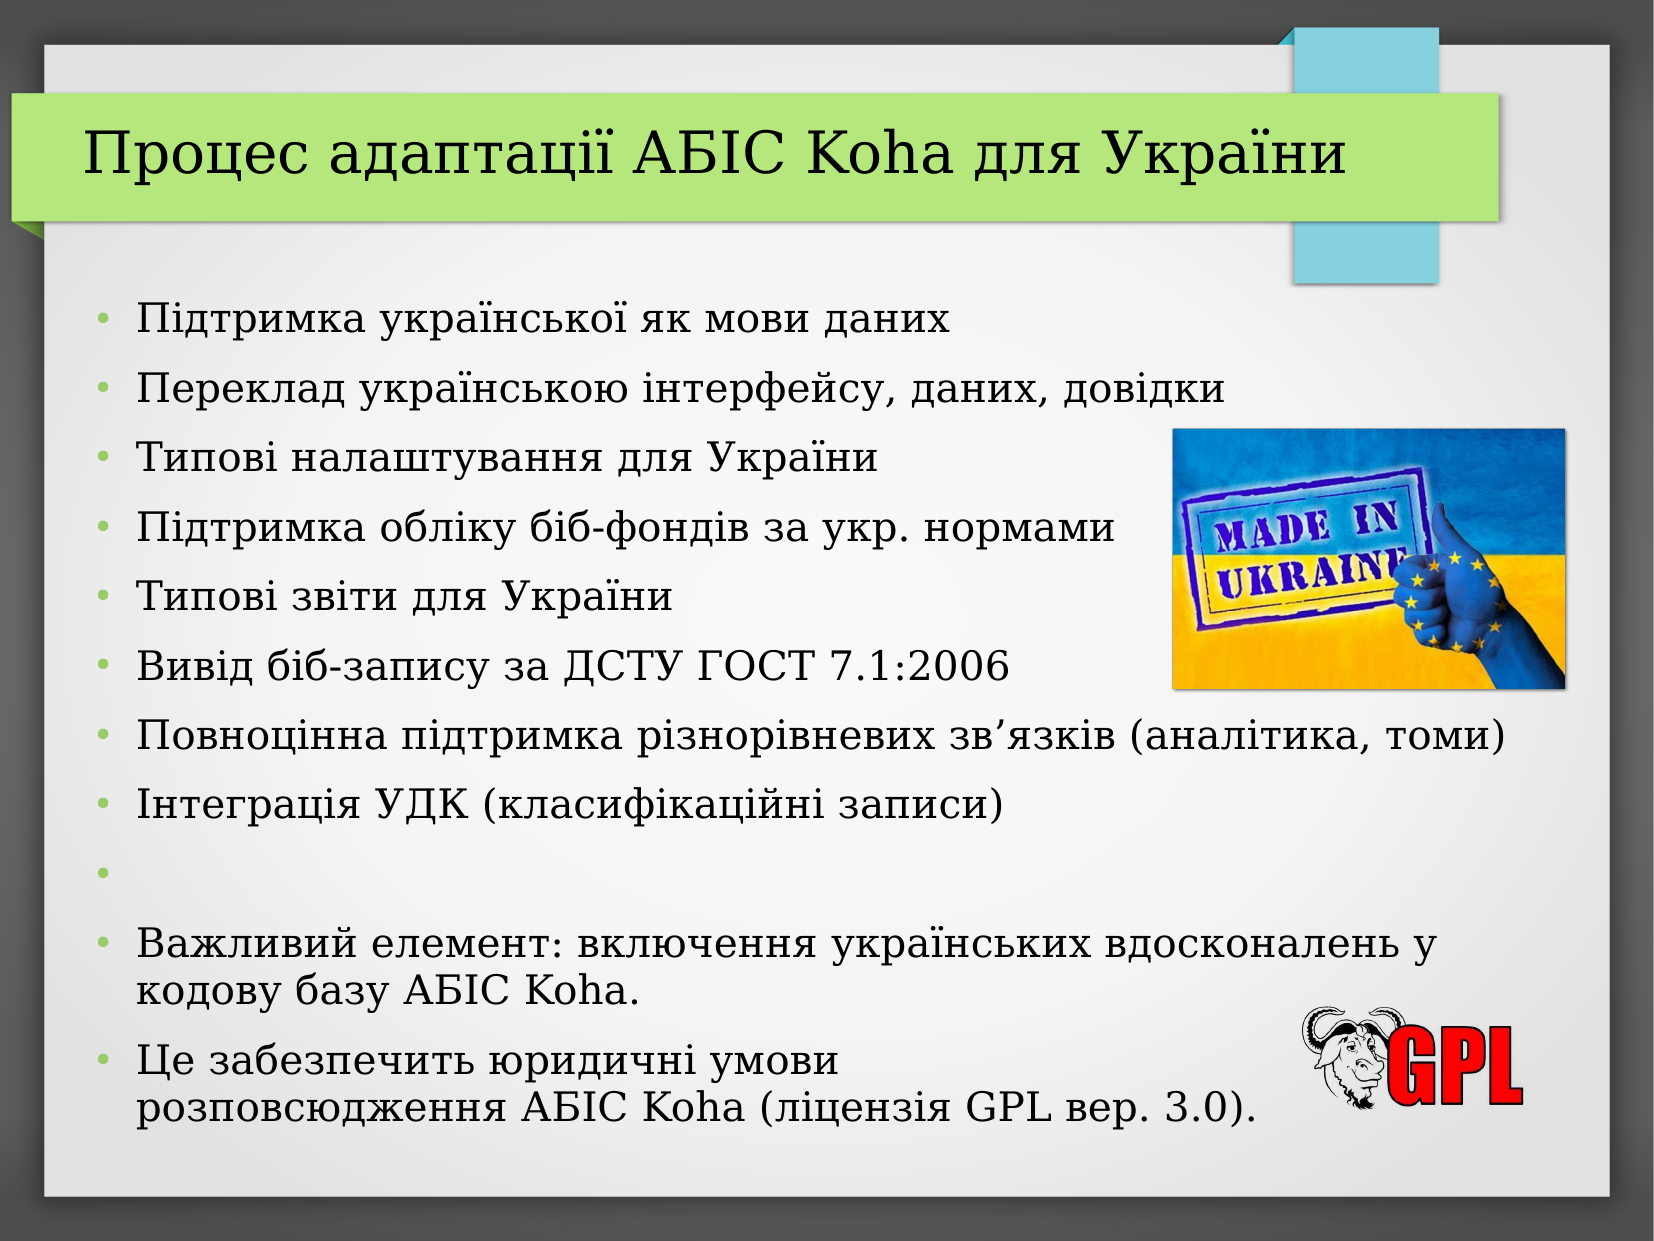

# Процес адаптації АБІС Koha для України
Підтримка української як мови даних
Переклад українською інтерфейсу, даних, довідки
Типові налаштування для України
Підтримка обліку біб-фондів за укр. нормами
Типові звіти для України
Вивід біб-запису за ДСТУ ГОСТ 7.1:2006
Повноцінна підтримка різнорівневих зв’язків (аналітика, томи)
Інтеграція УДК (класифікаційні записи)
Важливий елемент: включення українських вдосконалень у кодову базу АБІС Koha.
Це забезпечить юридичні умови
розповсюдження АБІС Koha (ліцензія GPL вер. 3.0).